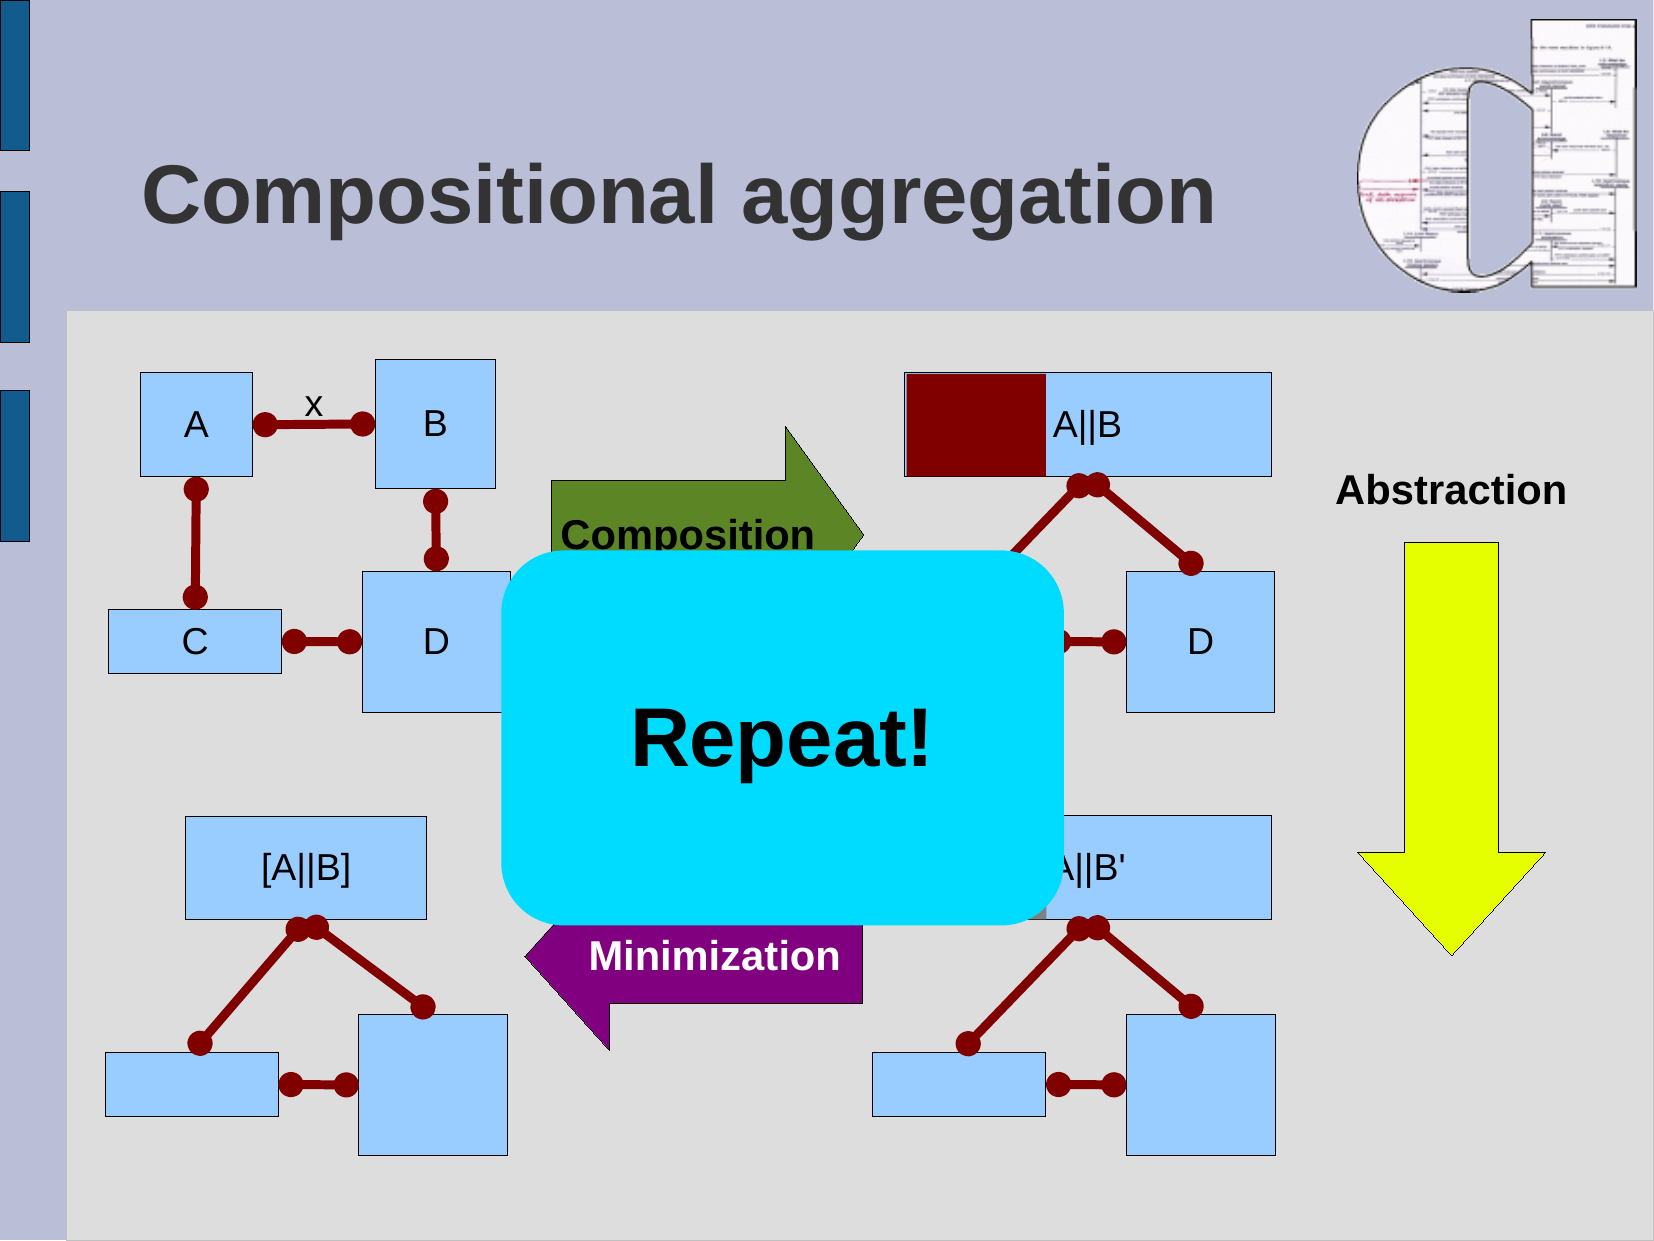

# Compositional aggregation
B
A
A||B
Composition
Abstraction
Repeat!
D
D
C
C
A||B'
[A||B]
Minimization